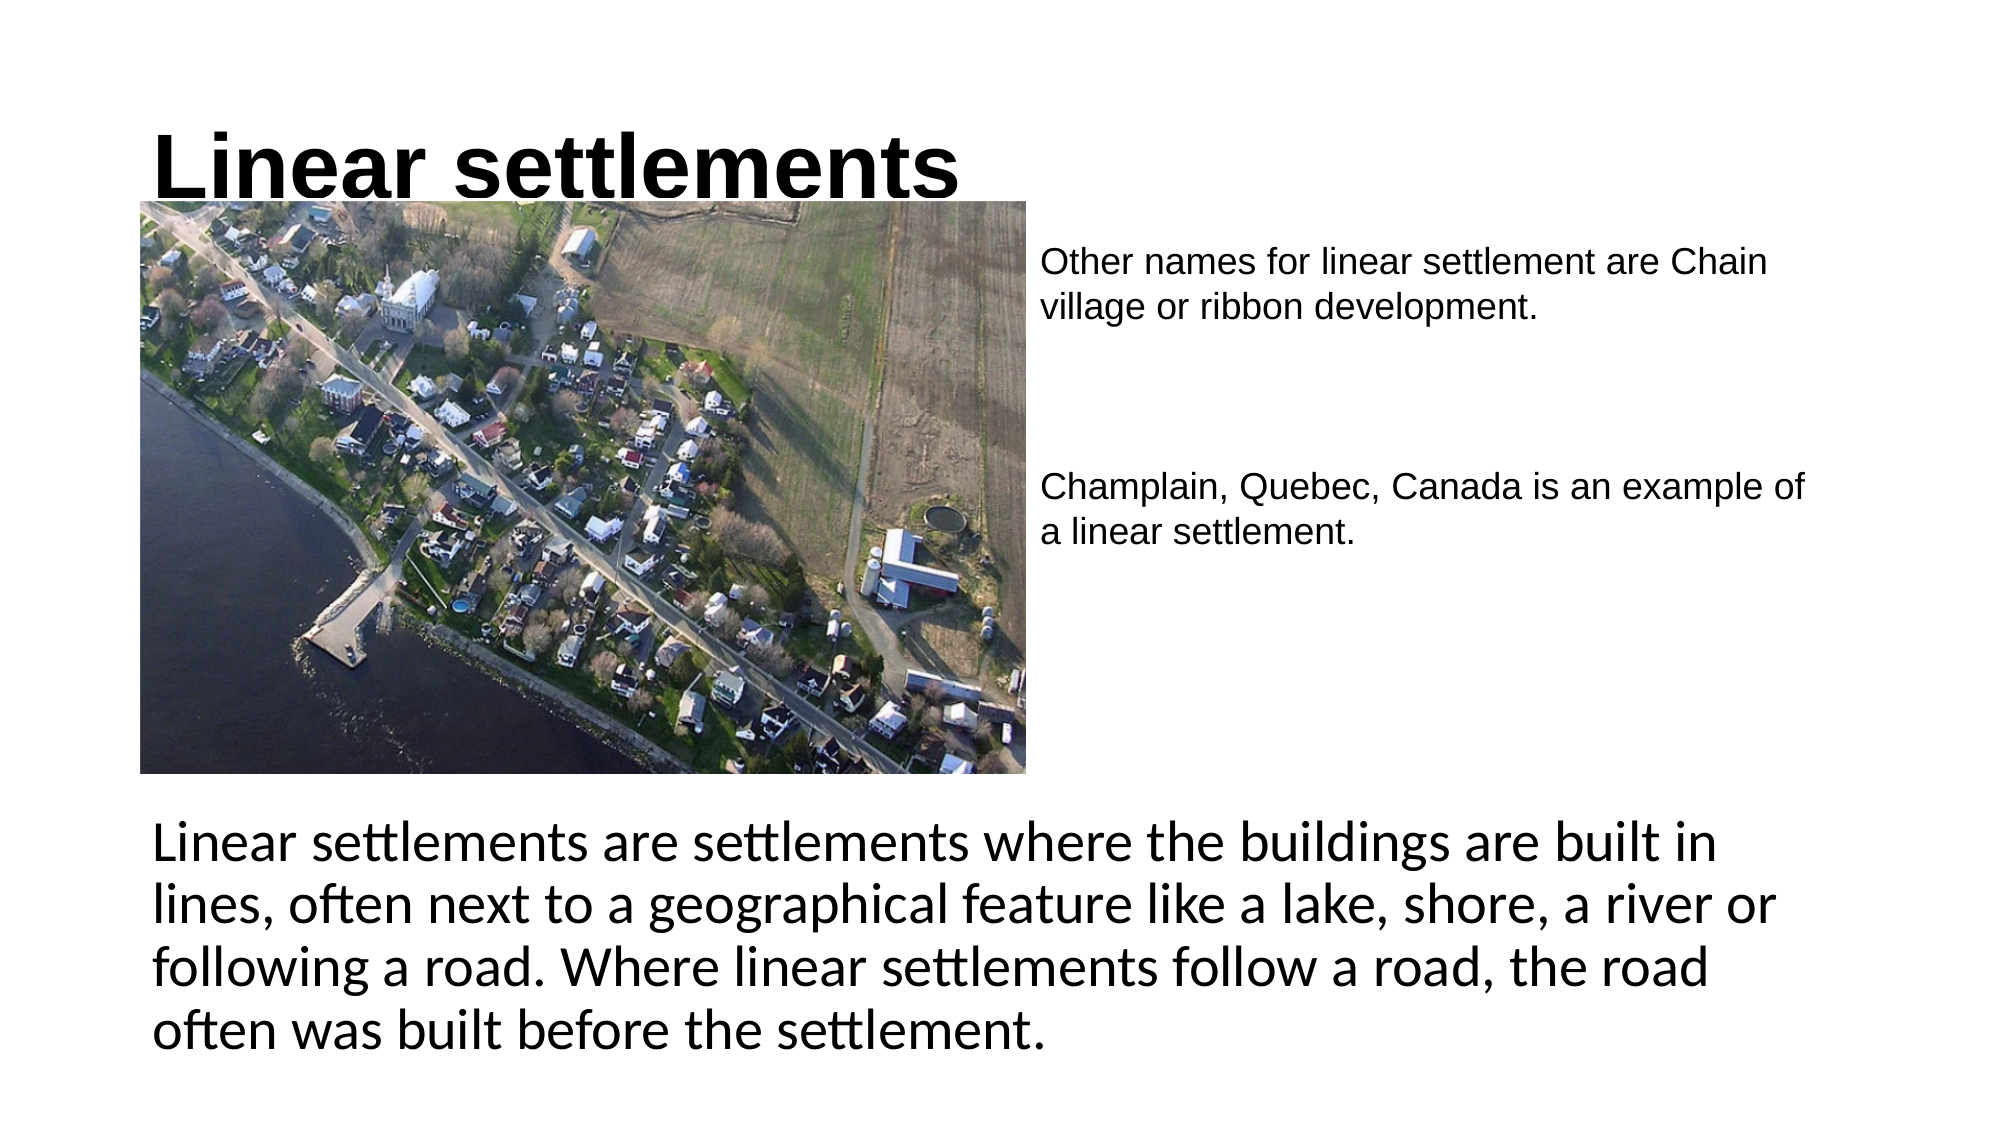

# Linear settlements
Other names for linear settlement are Chain village or ribbon development.
Champlain, Quebec, Canada is an example of a linear settlement.
Linear settlements are settlements where the buildings are built in lines, often next to a geographical feature like a lake, shore, a river or following a road. Where linear settlements follow a road, the road often was built before the settlement.